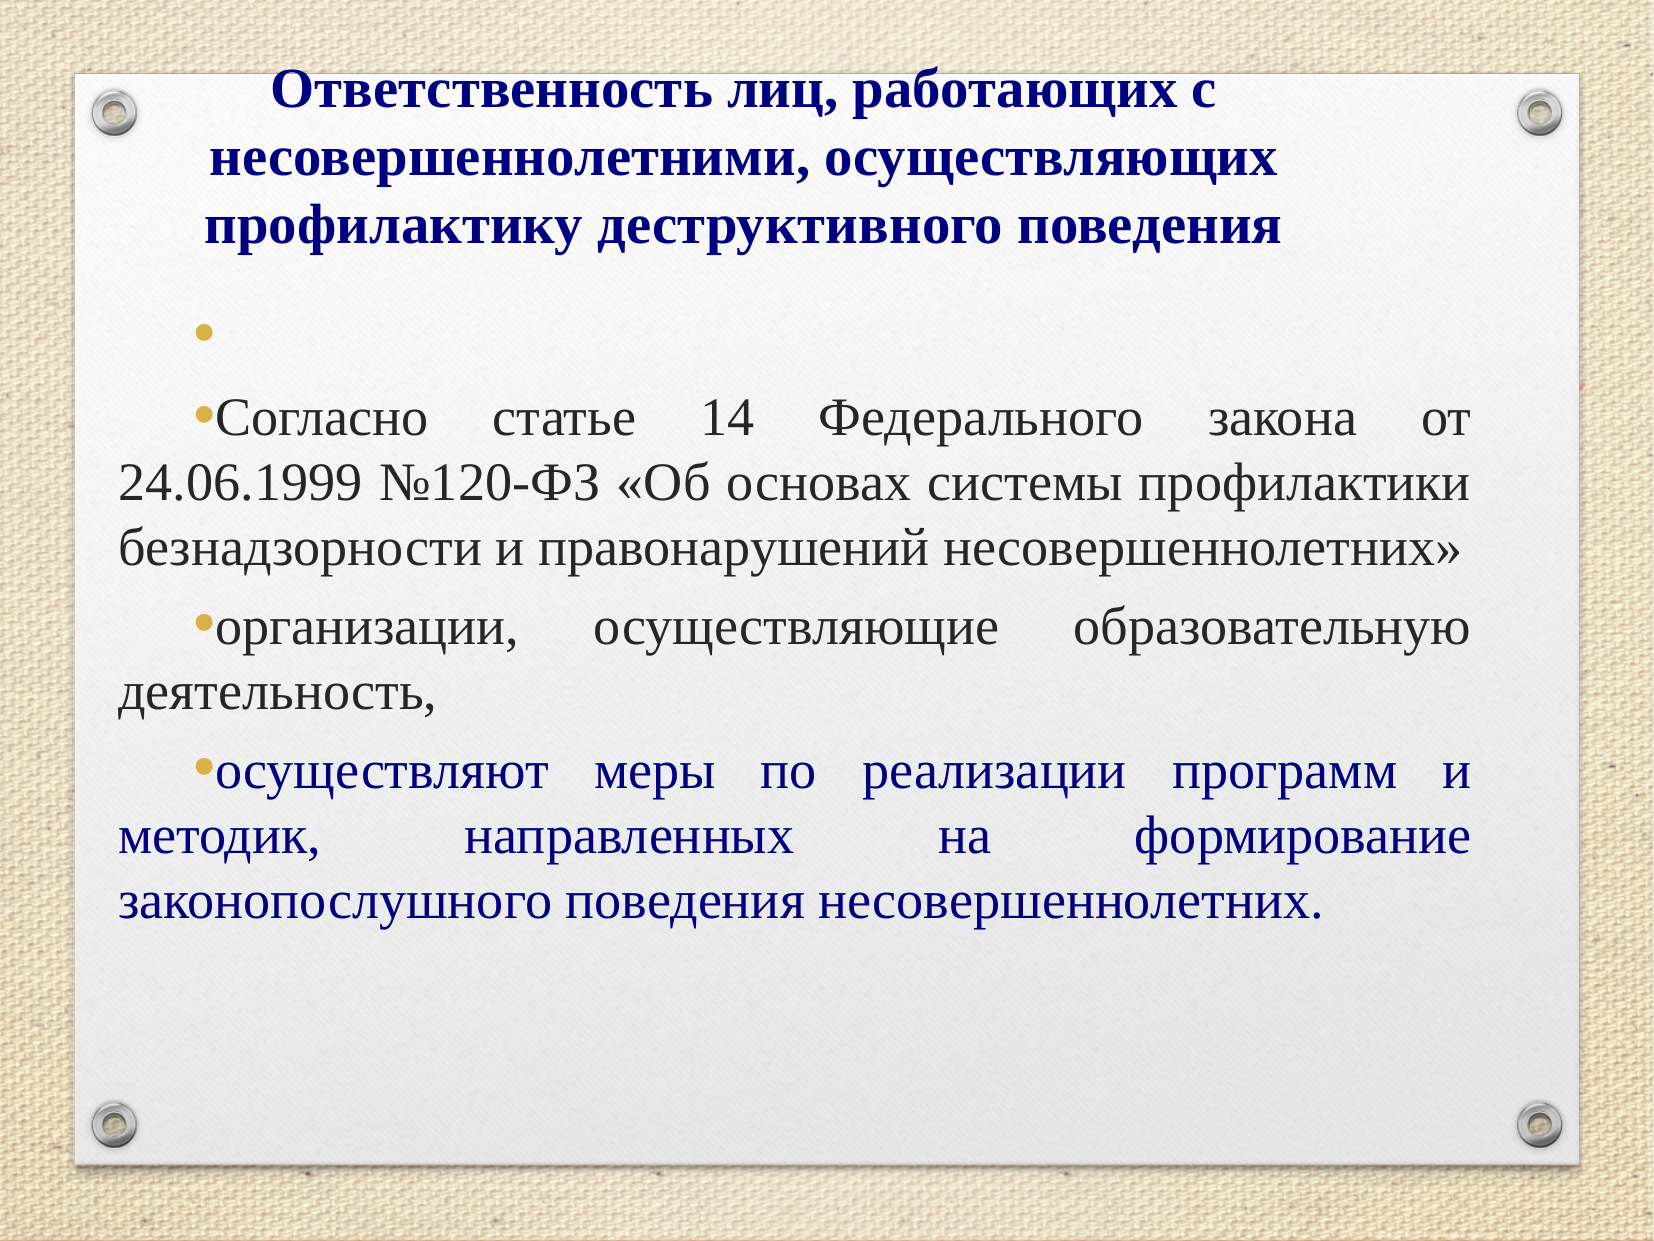

# Ответственность лиц, работающих с несовершеннолетними, осуществляющих профилактику деструктивного поведения
Согласно статье 14 Федерального закона от 24.06.1999 №120-ФЗ «Об основах системы профилактики безнадзорности и правонарушений несовершеннолетних»
организации, осуществляющие образовательную деятельность,
осуществляют меры по реализации программ и методик, направленных на формирование законопослушного поведения несовершеннолетних.